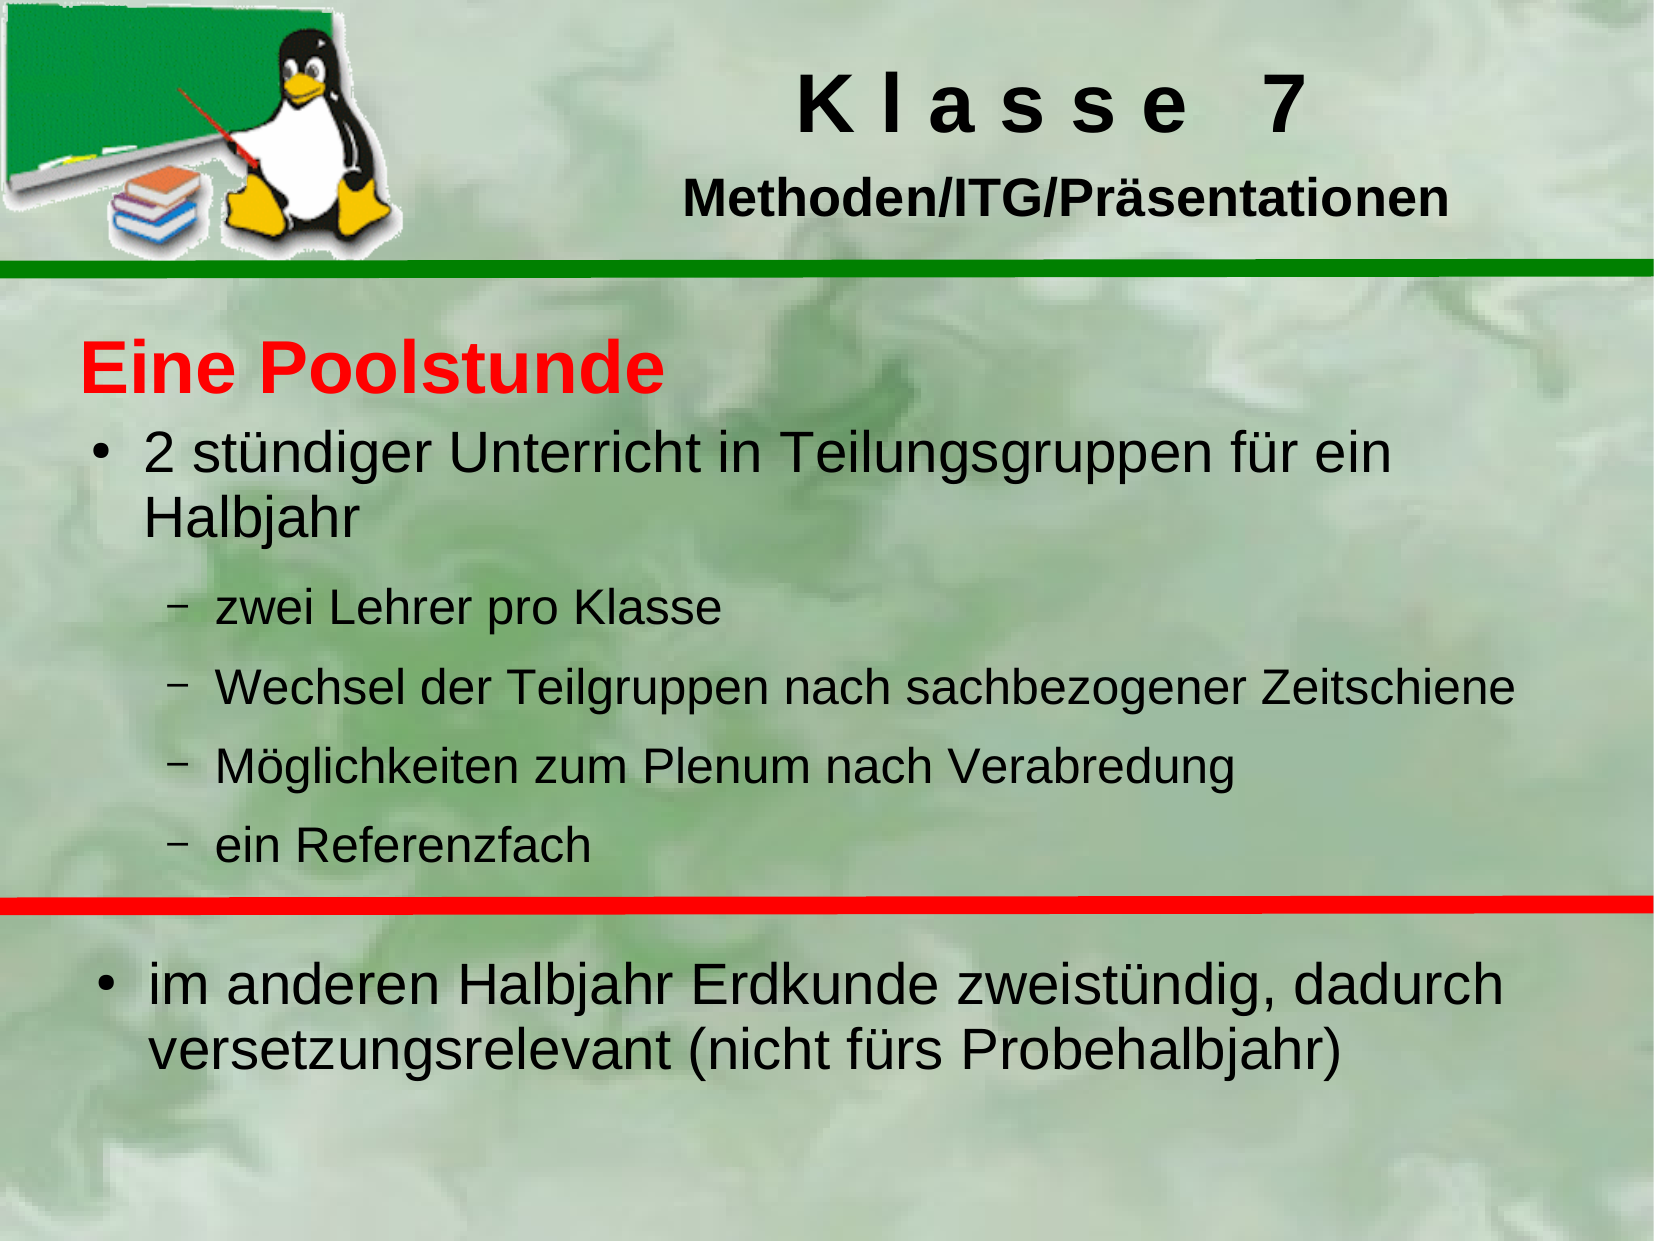

# Klasse 7
Methoden/ITG/Präsentationen
Eine Poolstunde
2 stündiger Unterricht in Teilungsgruppen für ein Halbjahr
zwei Lehrer pro Klasse
Wechsel der Teilgruppen nach sachbezogener Zeitschiene
Möglichkeiten zum Plenum nach Verabredung
ein Referenzfach
im anderen Halbjahr Erdkunde zweistündig, dadurch versetzungsrelevant (nicht fürs Probehalbjahr)